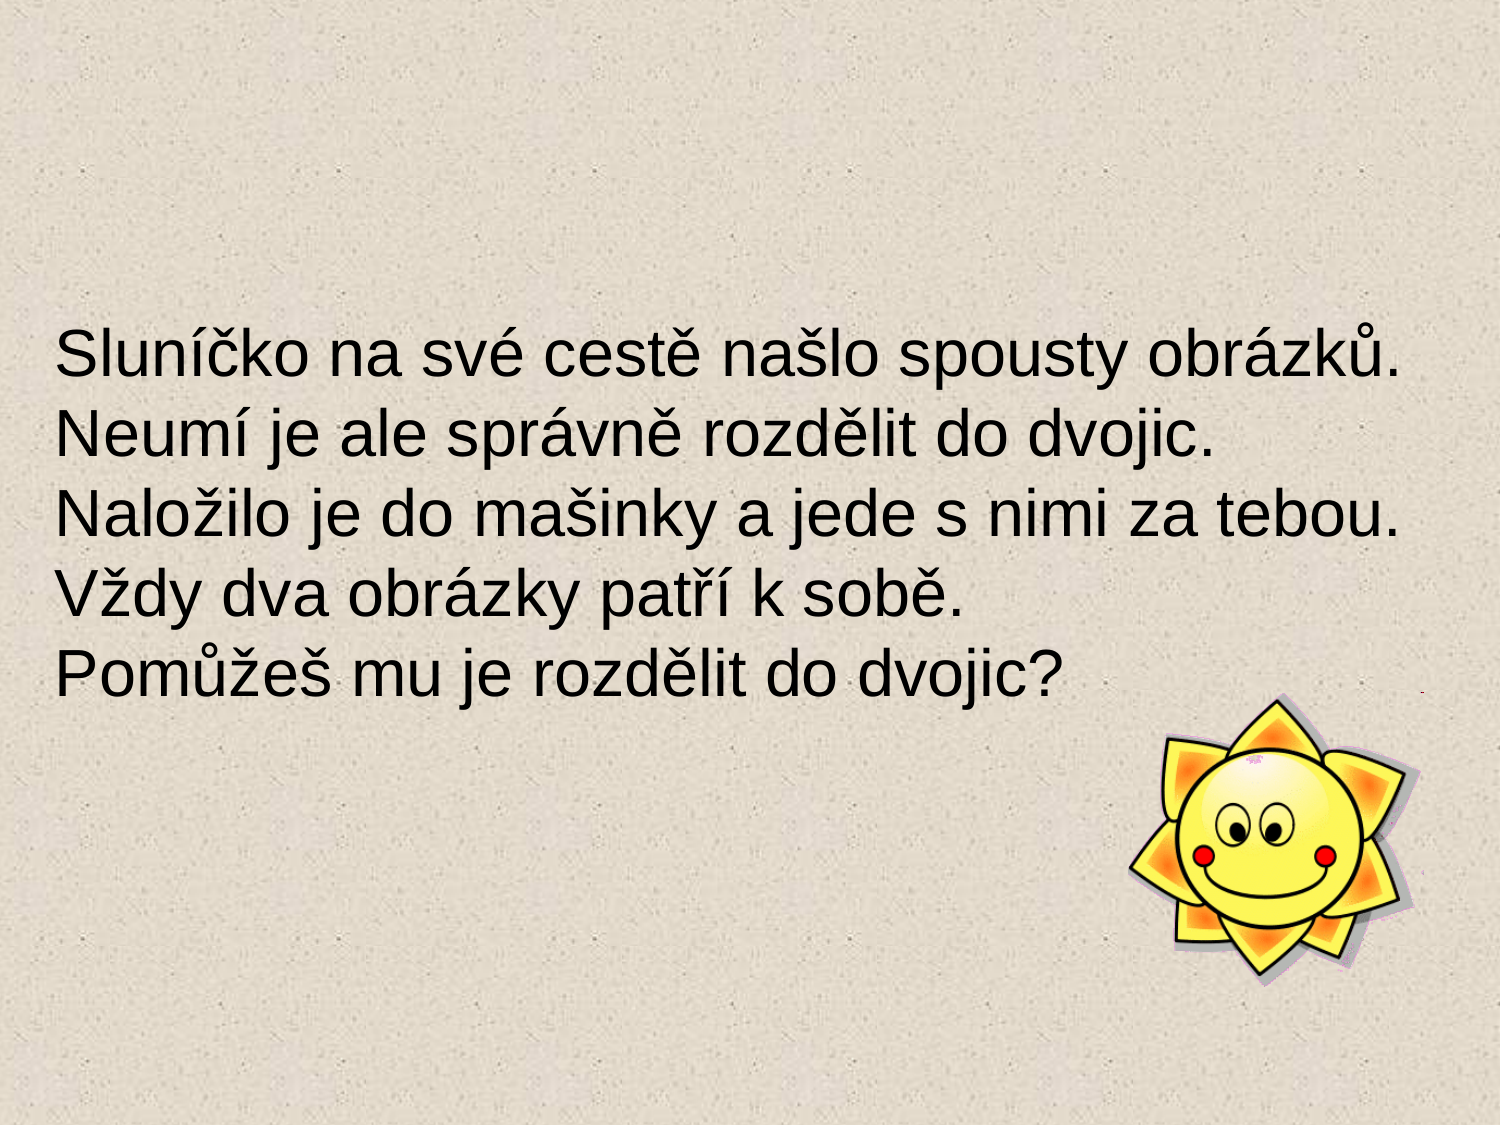

Sluníčko na své cestě našlo spousty obrázků.
Neumí je ale správně rozdělit do dvojic.
Naložilo je do mašinky a jede s nimi za tebou.
Vždy dva obrázky patří k sobě.
Pomůžeš mu je rozdělit do dvojic?